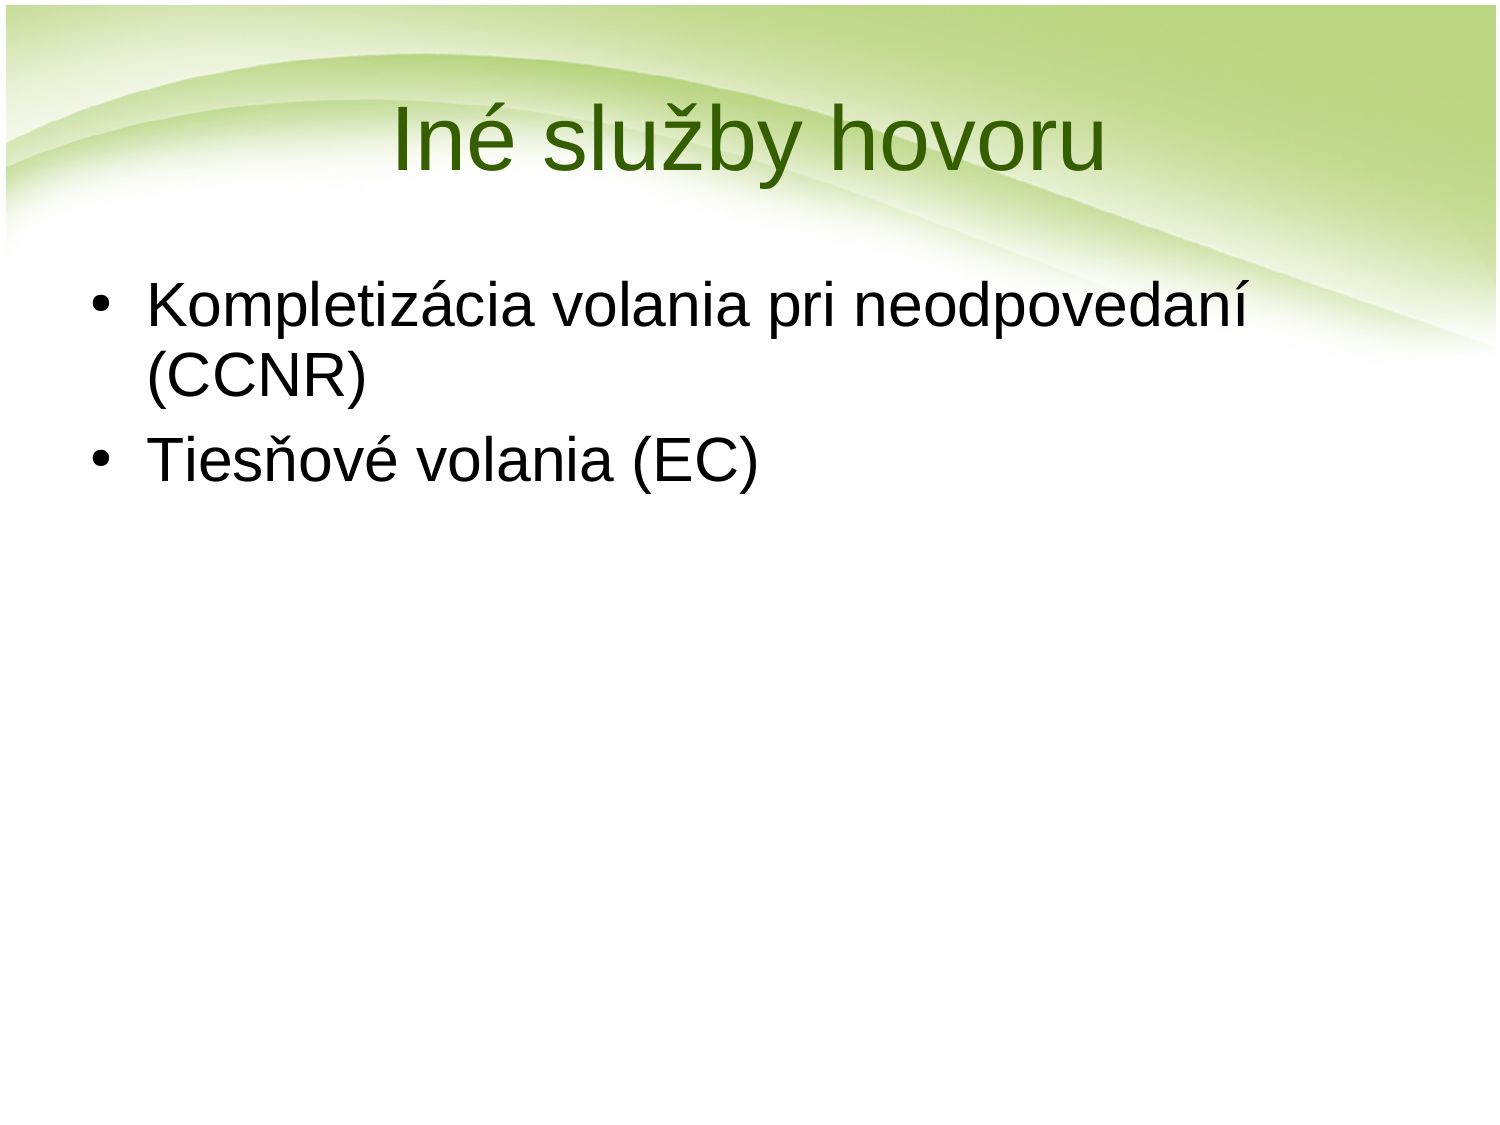

# Iné služby hovoru
Kompletizácia volania pri neodpovedaní (CCNR)
Tiesňové volania (EC)